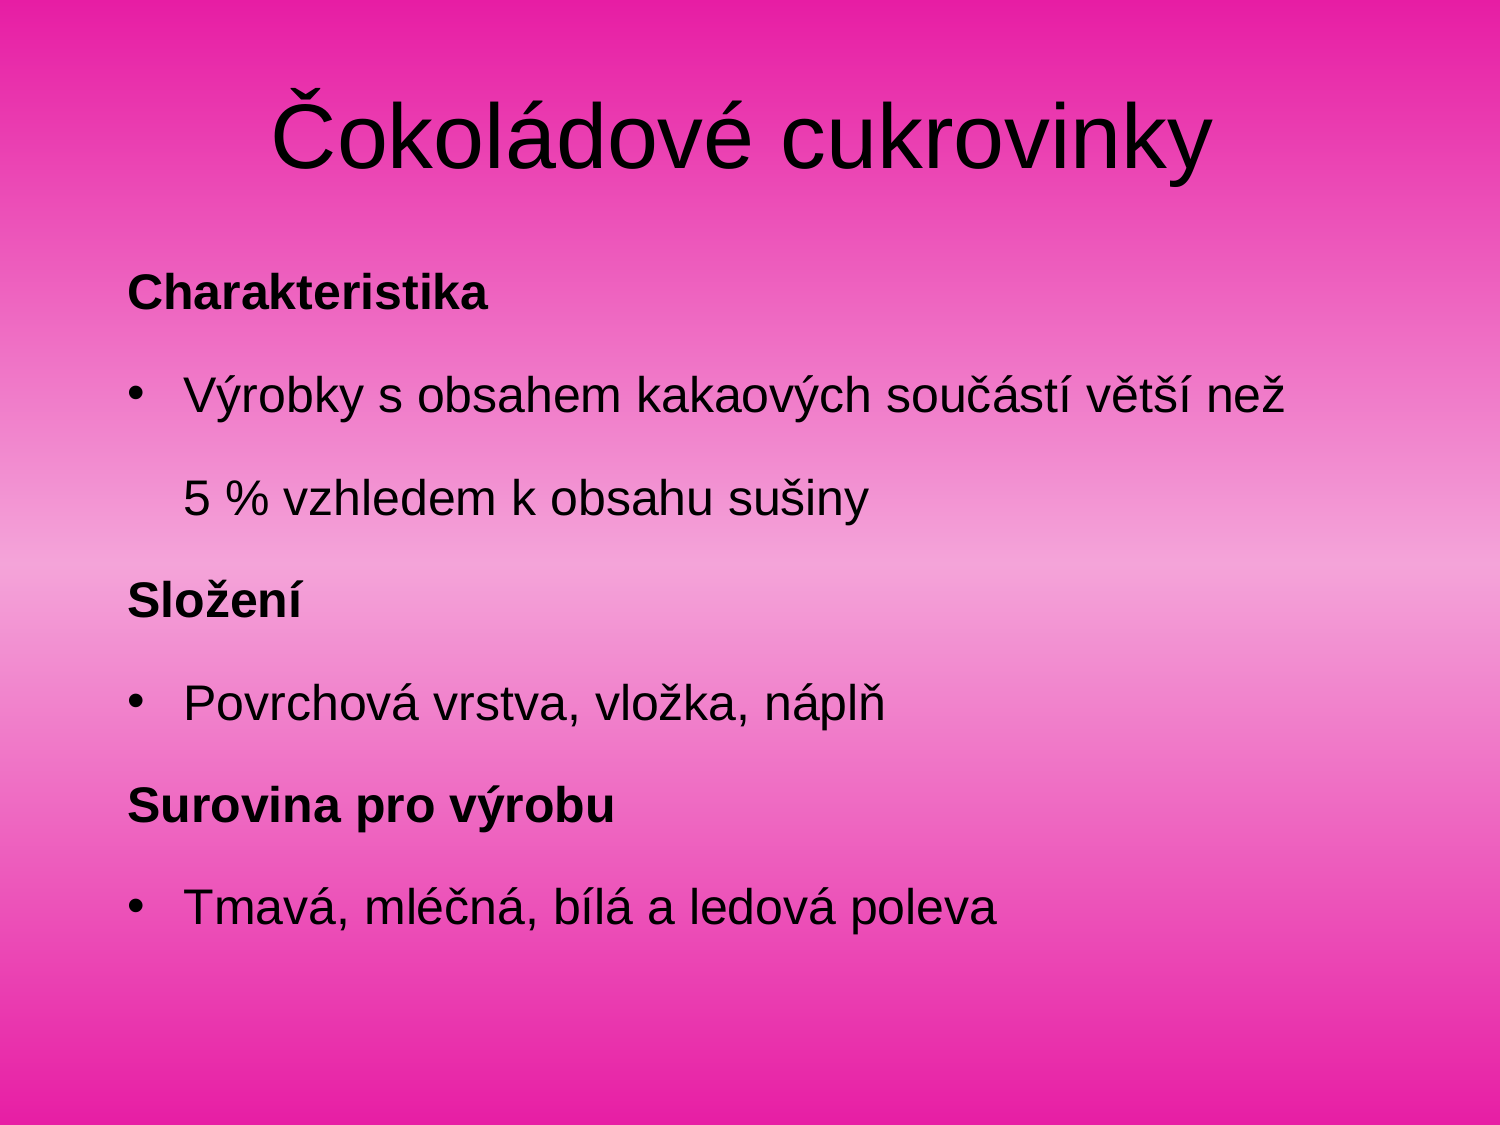

# Čokoládové cukrovinky
Charakteristika
Výrobky s obsahem kakaových součástí větší než
	5 % vzhledem k obsahu sušiny
Složení
Povrchová vrstva, vložka, náplň
Surovina pro výrobu
Tmavá, mléčná, bílá a ledová poleva